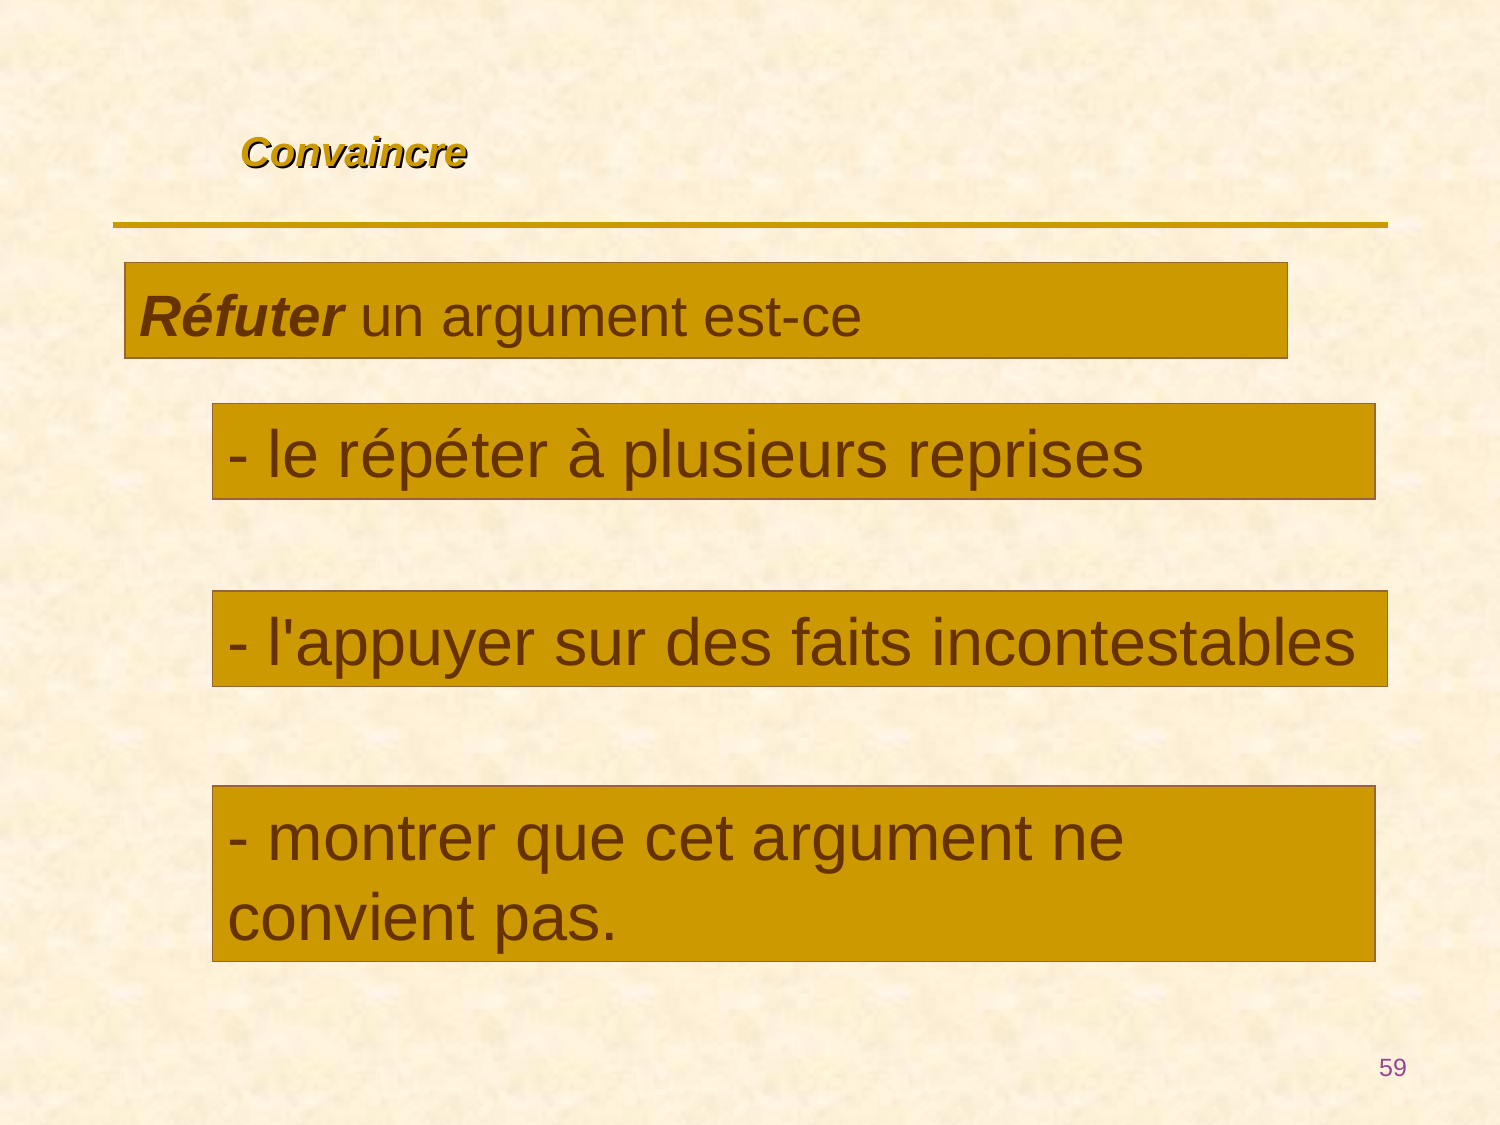

Convaincre
Réfuter un argument est-ce
- le répéter à plusieurs reprises
- l'appuyer sur des faits incontestables
- montrer que cet argument ne convient pas.
59